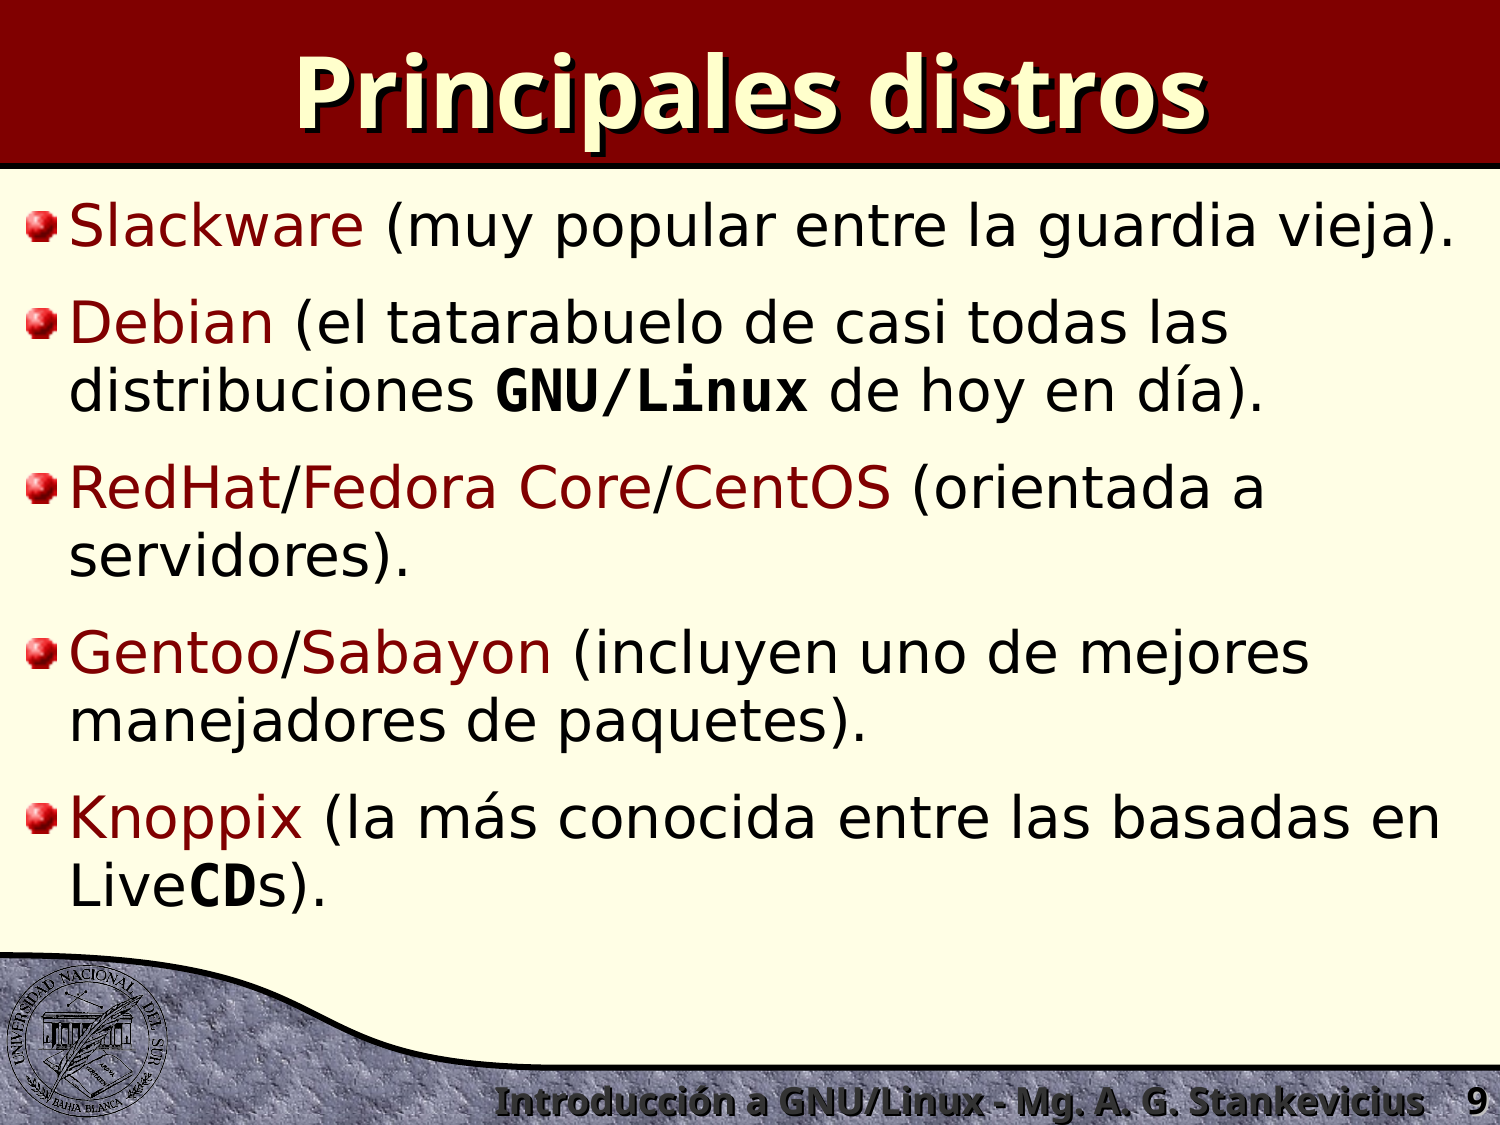

# Principales distros
Slackware (muy popular entre la guardia vieja).
Debian (el tatarabuelo de casi todas las distribuciones GNU/Linux de hoy en día).
RedHat/Fedora Core/CentOS (orientada a servidores).
Gentoo/Sabayon (incluyen uno de mejores manejadores de paquetes).
Knoppix (la más conocida entre las basadas en LiveCDs).
9